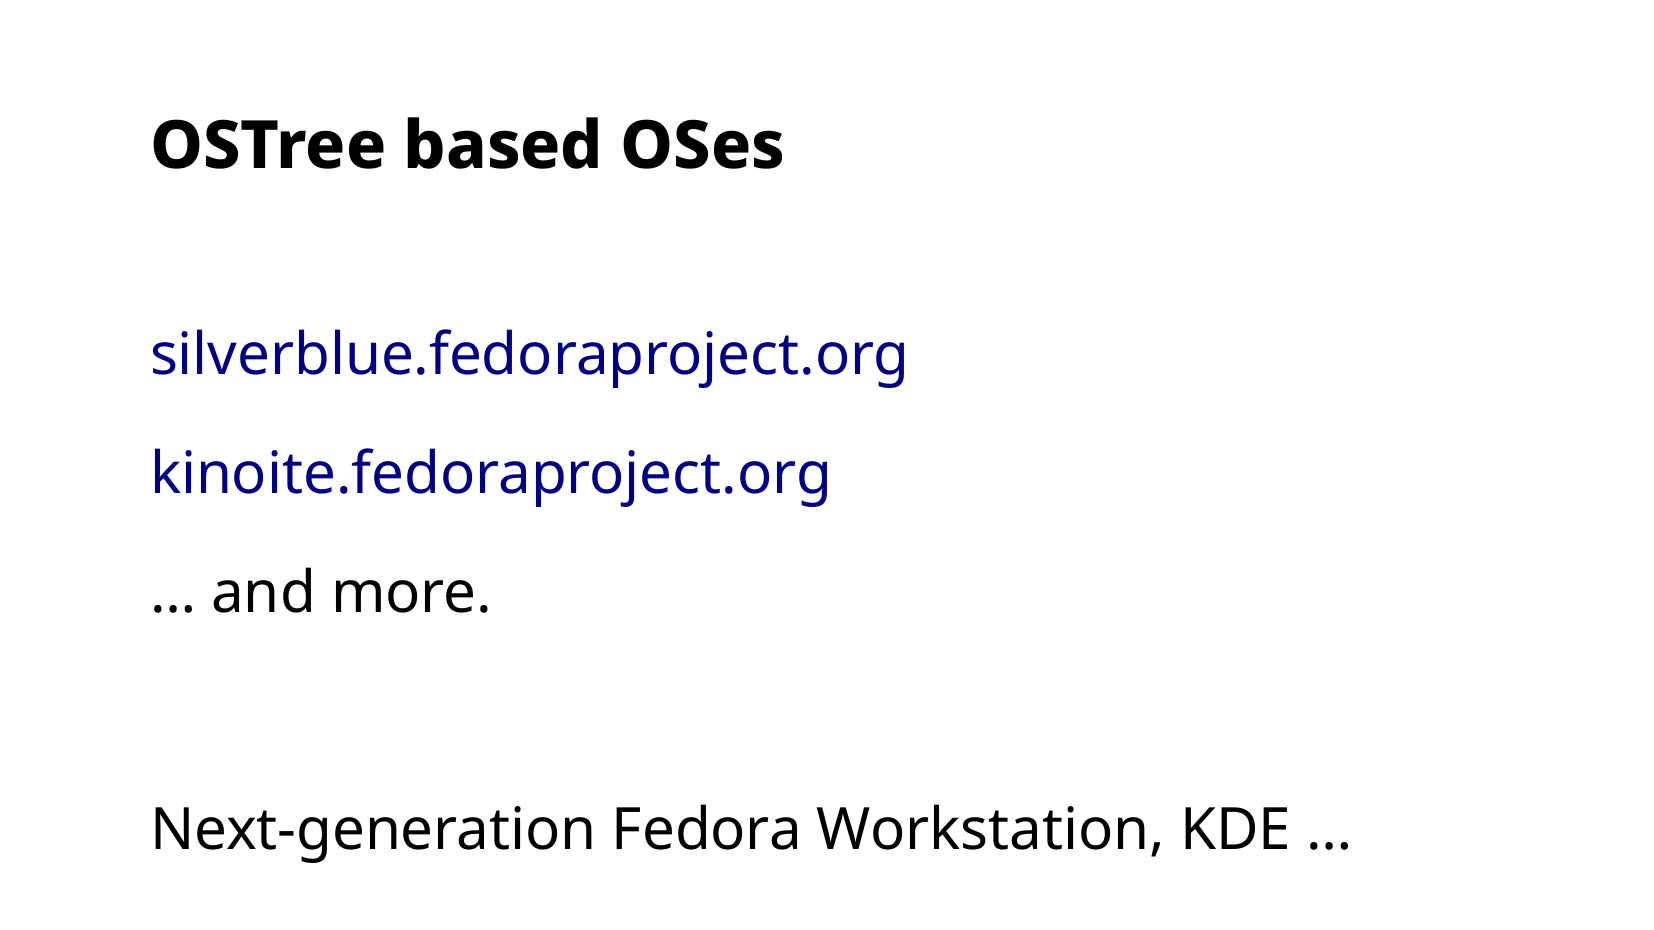

# OSTree based OSes
silverblue.fedoraproject.org
kinoite.fedoraproject.org
… and more.
Next-generation Fedora Workstation, KDE …